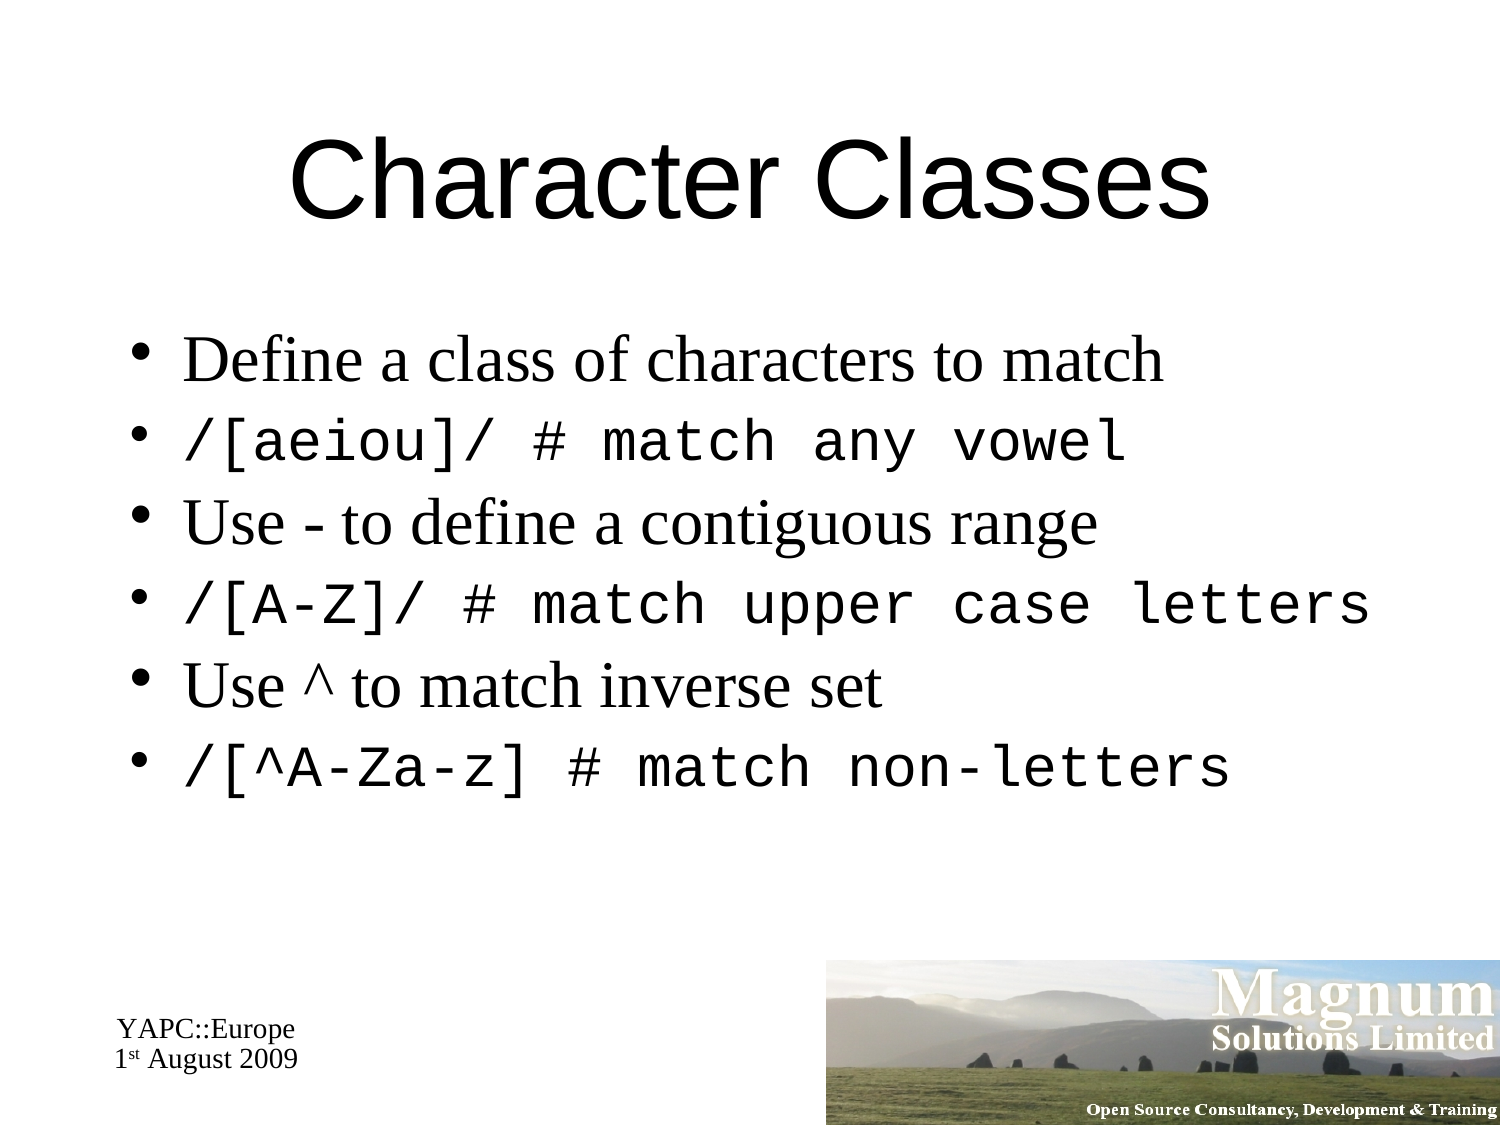

# Character Classes
Define a class of characters to match
/[aeiou]/ # match any vowel
Use - to define a contiguous range
/[A-Z]/ # match upper case letters
Use ^ to match inverse set
/[^A-Za-z] # match non-letters
117